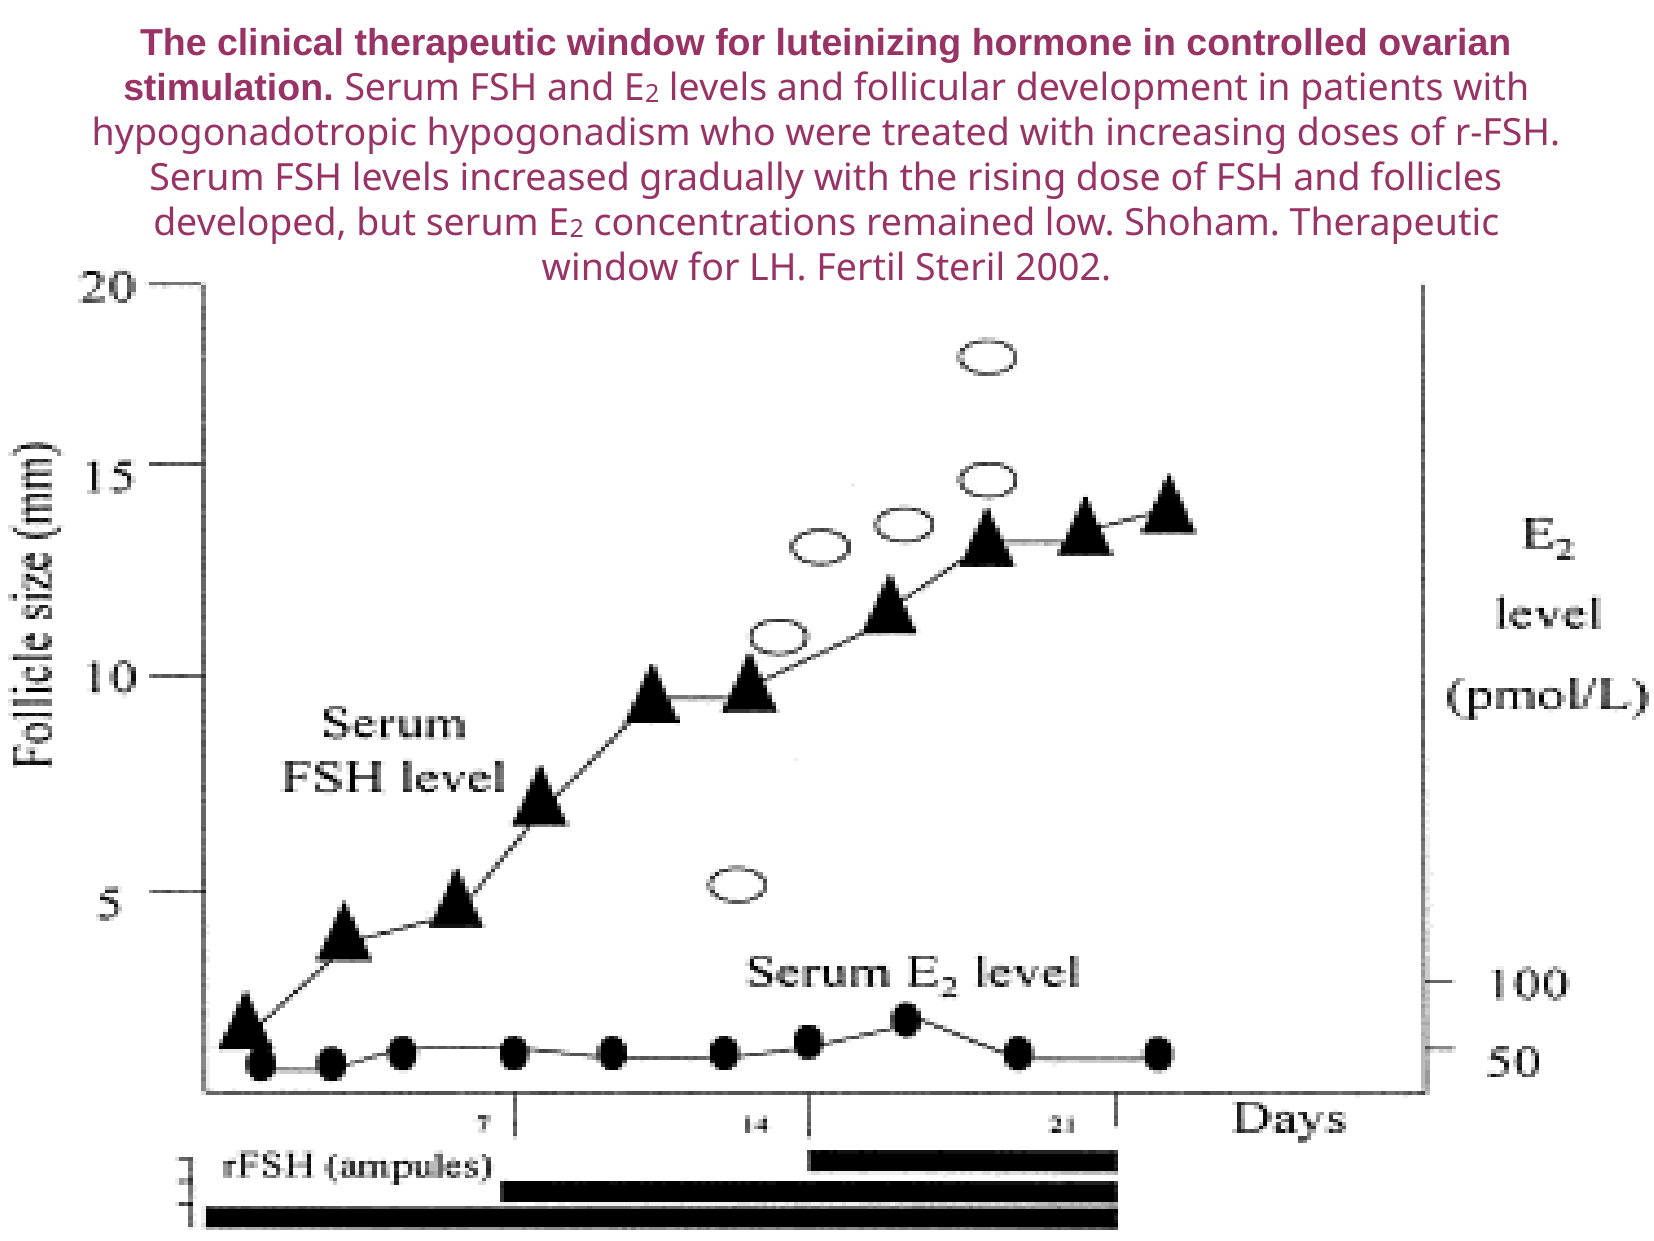

# The clinical therapeutic window for luteinizing hormone in controlled ovarian stimulation. Serum FSH and E2 levels and follicular development in patients with hypogonadotropic hypogonadism who were treated with increasing doses of r-FSH. Serum FSH levels increased gradually with the rising dose of FSH and follicles developed, but serum E2 concentrations remained low. Shoham. Therapeutic window for LH. Fertil Steril 2002.